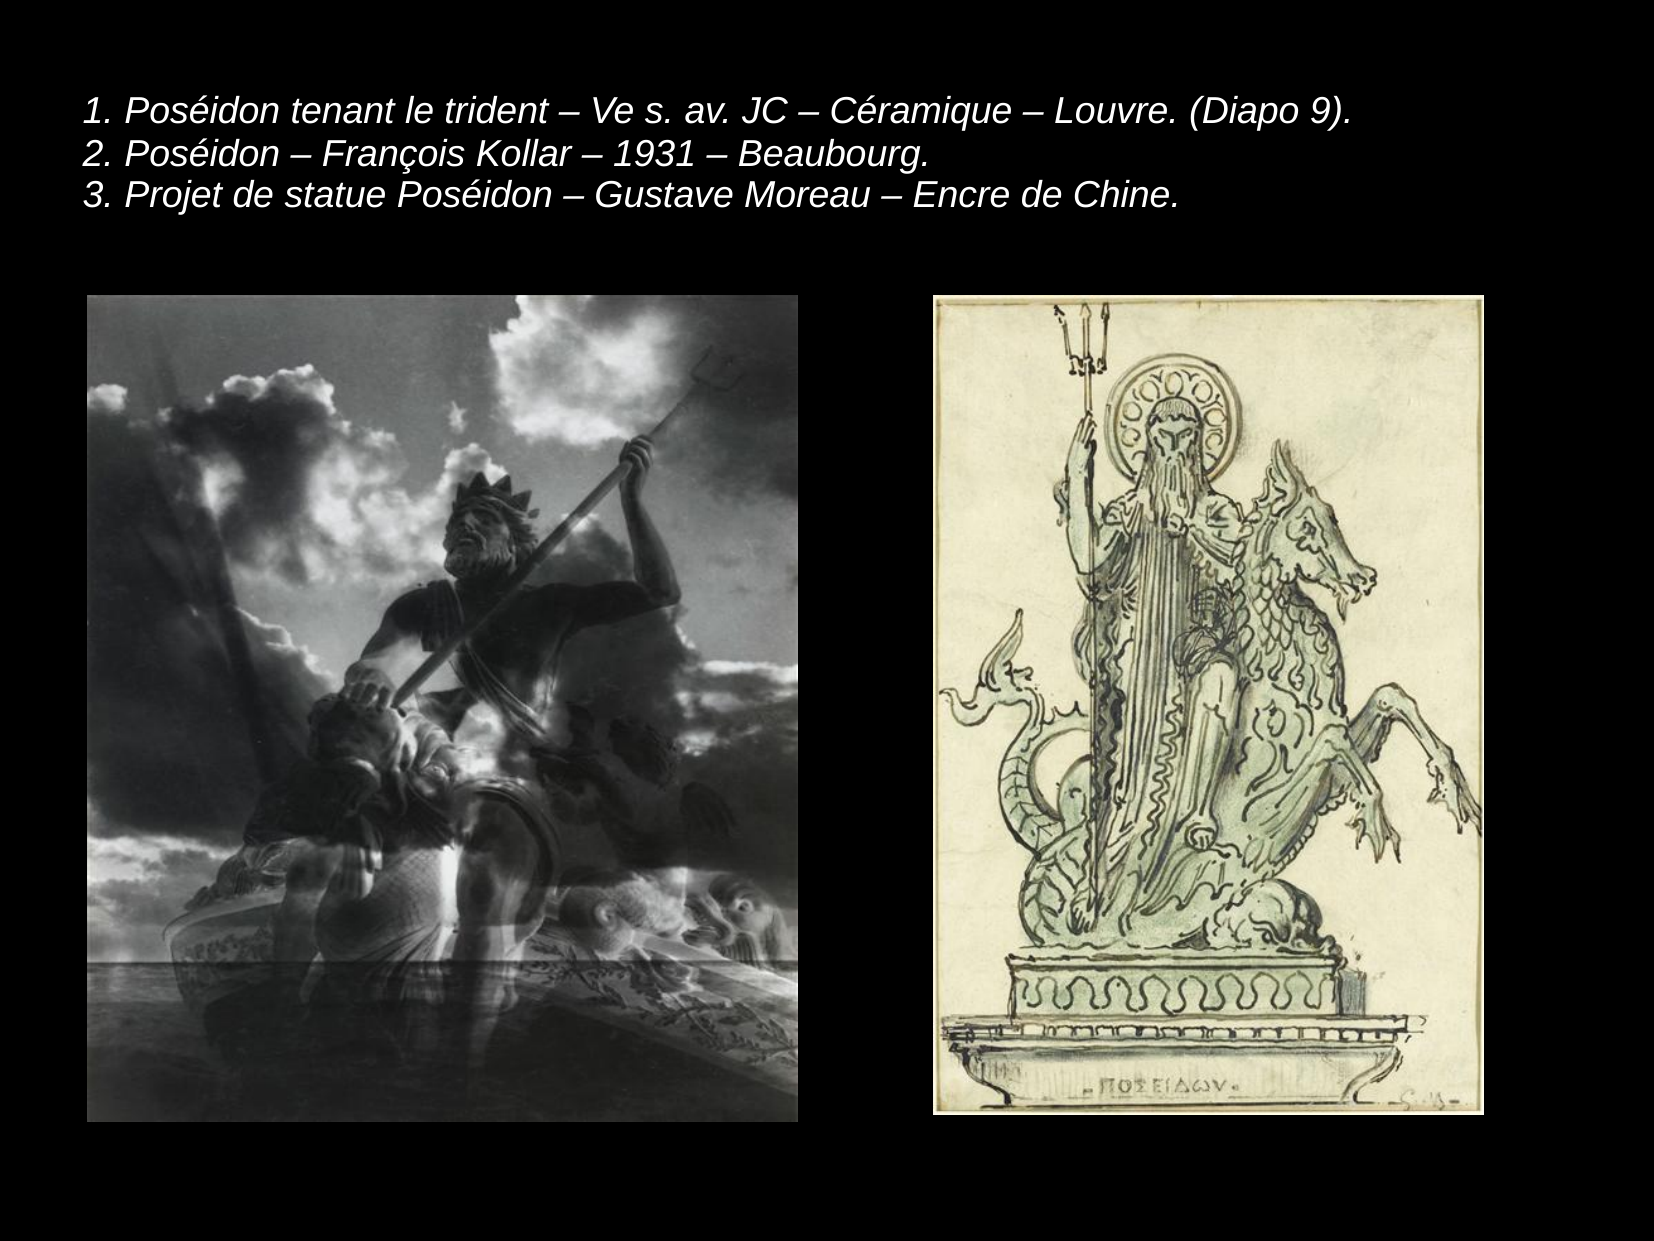

# 1. Poséidon tenant le trident – Ve s. av. JC – Céramique – Louvre. (Diapo 9). 2. Poséidon – François Kollar – 1931 – Beaubourg. 3. Projet de statue Poséidon – Gustave Moreau – Encre de Chine.